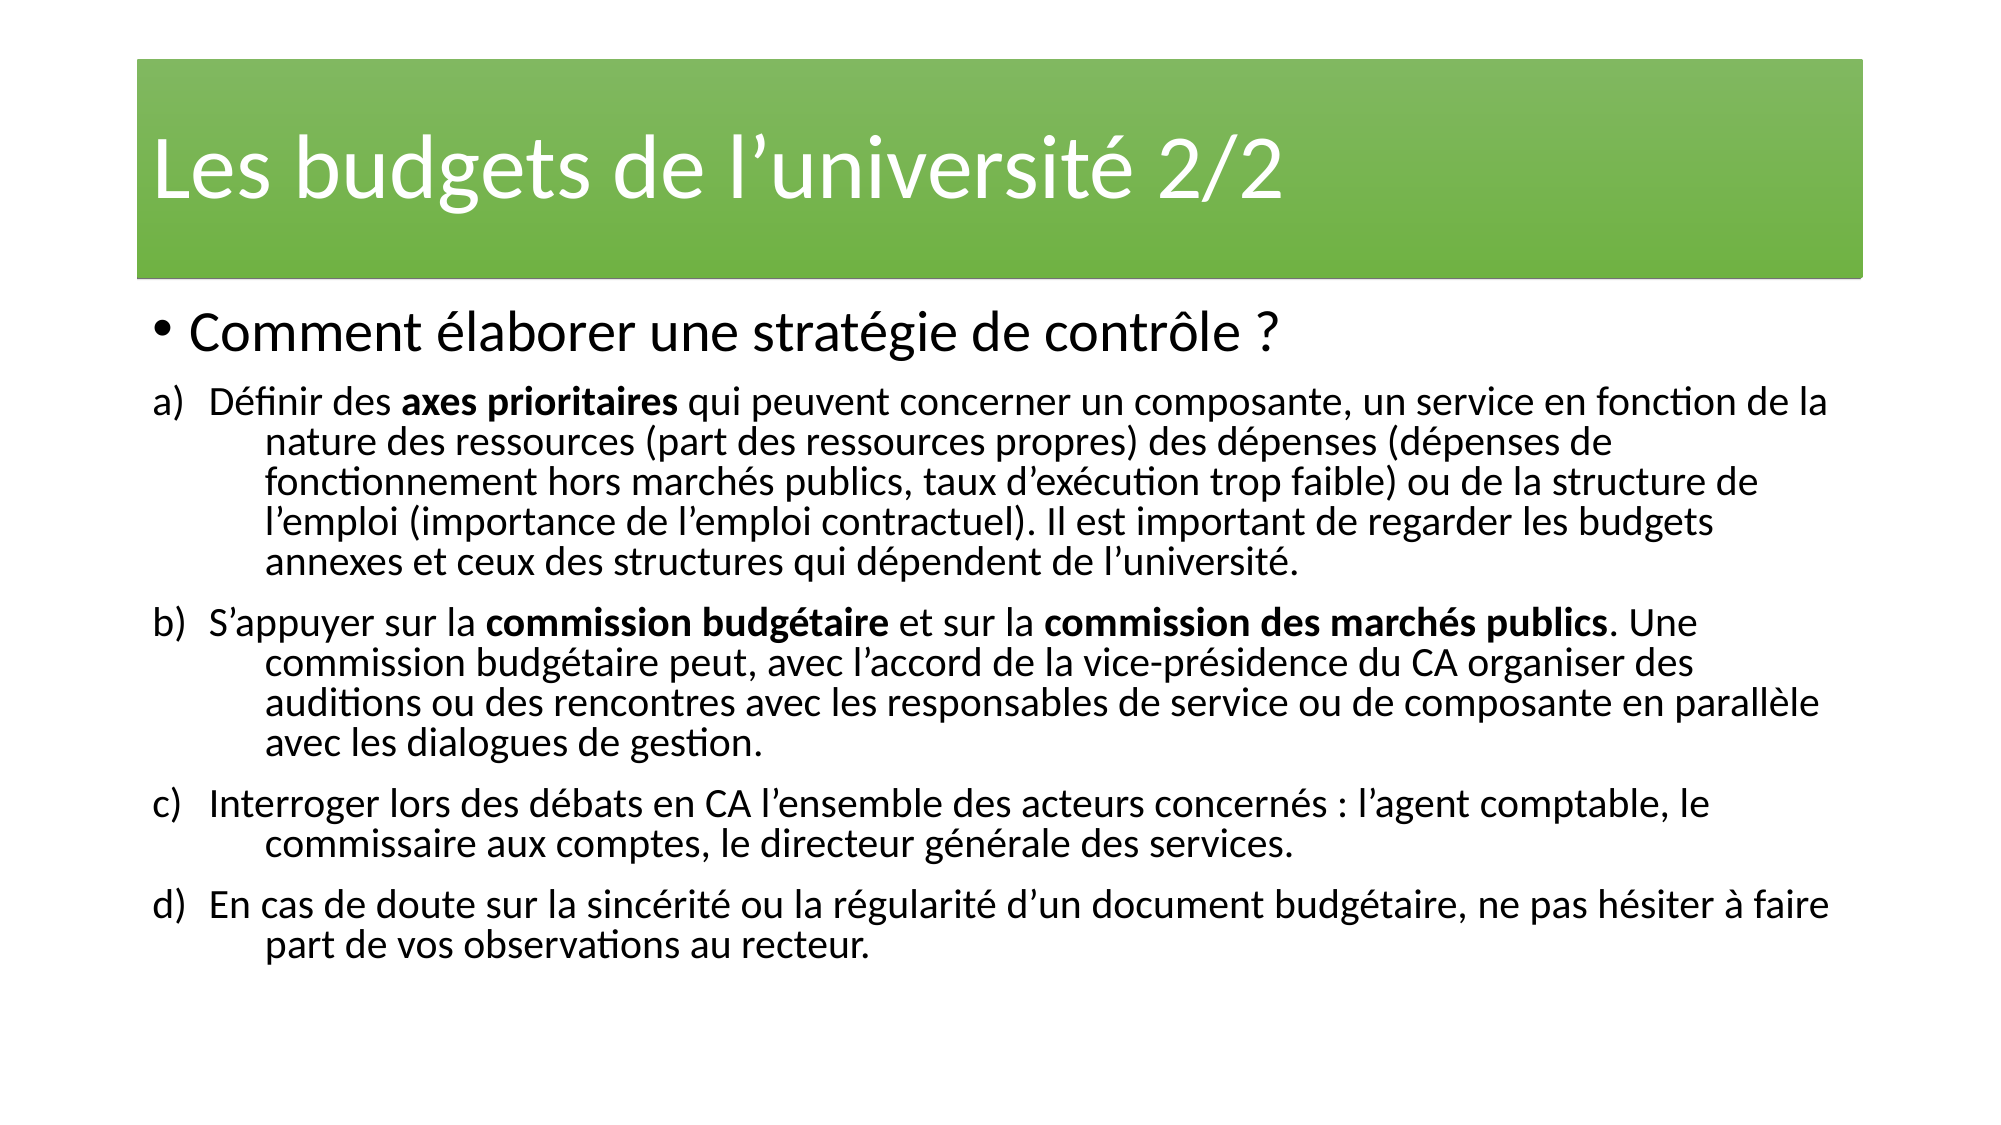

# Les budgets de l’université 2/2
Comment élaborer une stratégie de contrôle ?
Définir des axes prioritaires qui peuvent concerner un composante, un service en fonction de la nature des ressources (part des ressources propres) des dépenses (dépenses de fonctionnement hors marchés publics, taux d’exécution trop faible) ou de la structure de l’emploi (importance de l’emploi contractuel). Il est important de regarder les budgets annexes et ceux des structures qui dépendent de l’université.
S’appuyer sur la commission budgétaire et sur la commission des marchés publics. Une commission budgétaire peut, avec l’accord de la vice-présidence du CA organiser des auditions ou des rencontres avec les responsables de service ou de composante en parallèle avec les dialogues de gestion.
Interroger lors des débats en CA l’ensemble des acteurs concernés : l’agent comptable, le commissaire aux comptes, le directeur générale des services.
En cas de doute sur la sincérité ou la régularité d’un document budgétaire, ne pas hésiter à faire part de vos observations au recteur.